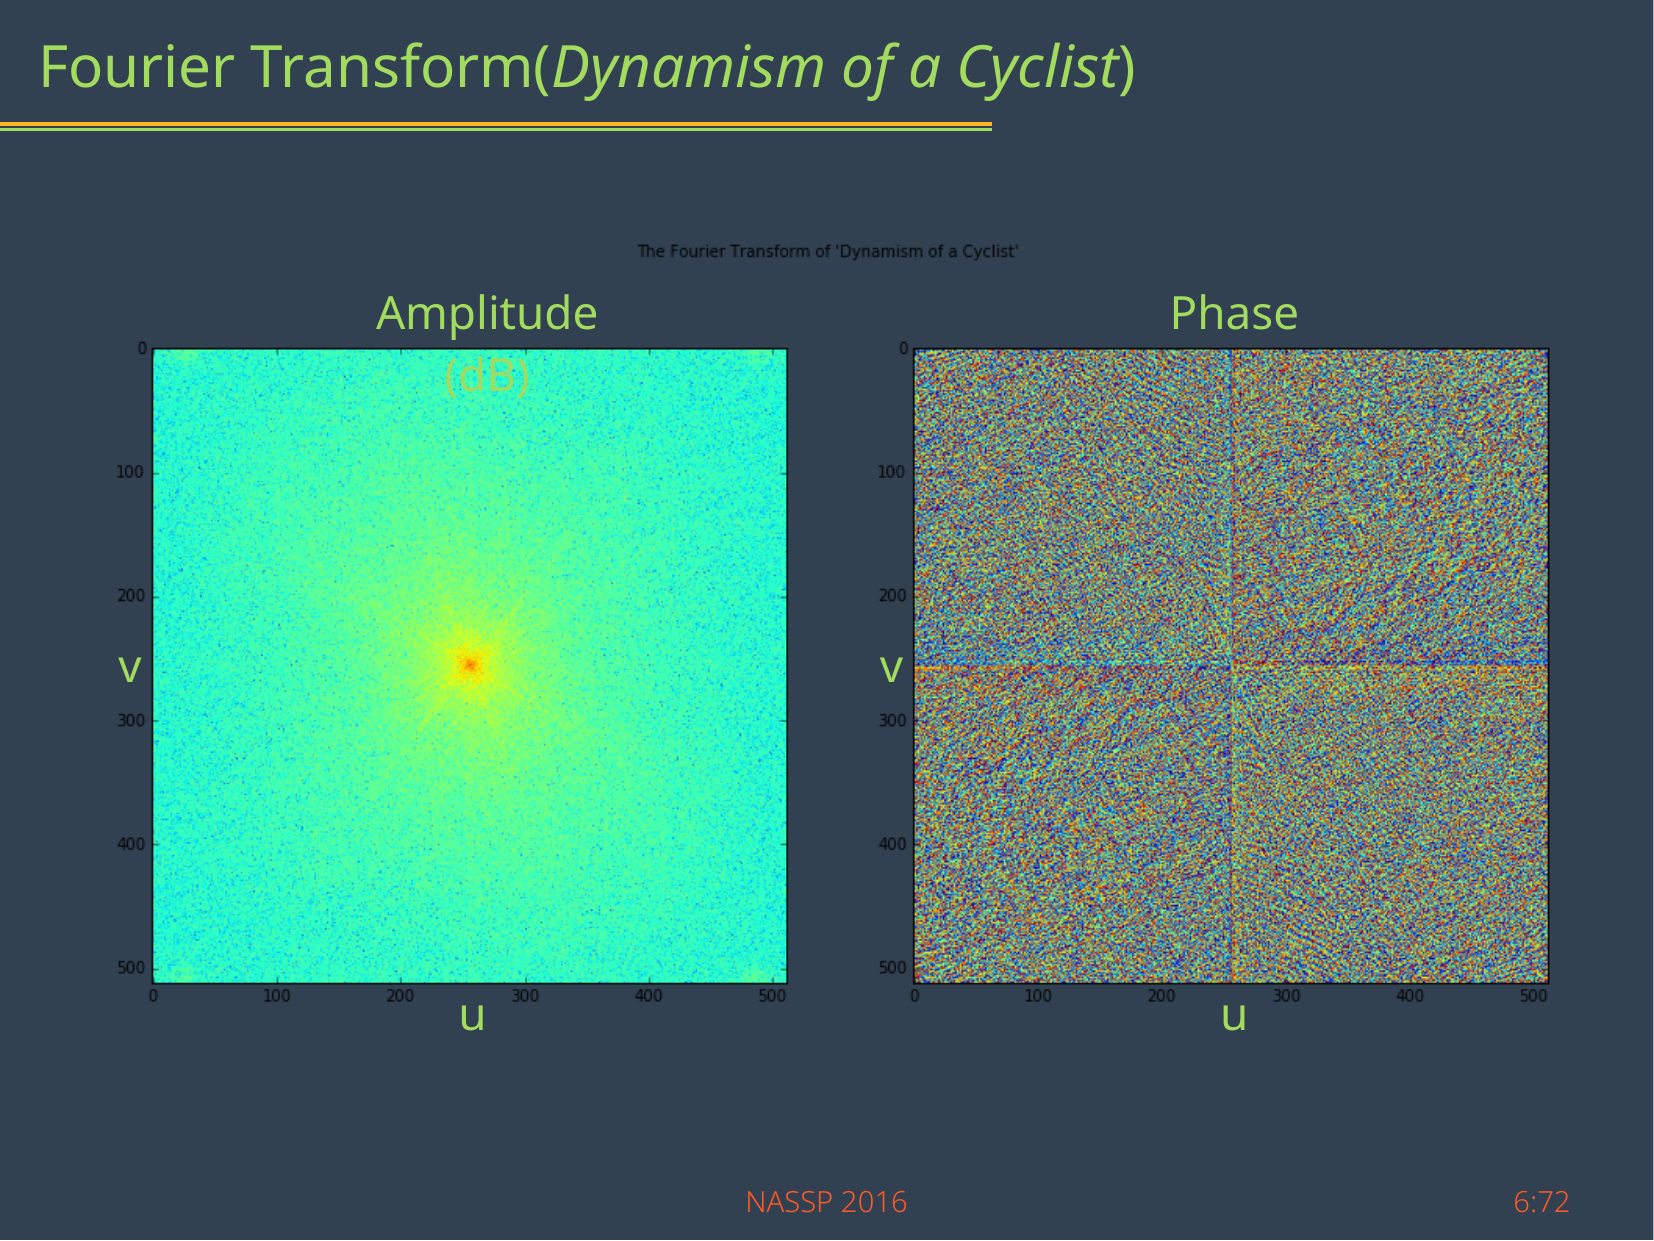

Fourier Transform(Dynamism of a Cyclist)
Amplitude (dB)
Phase
v
v
u
u
NASSP 2016
6